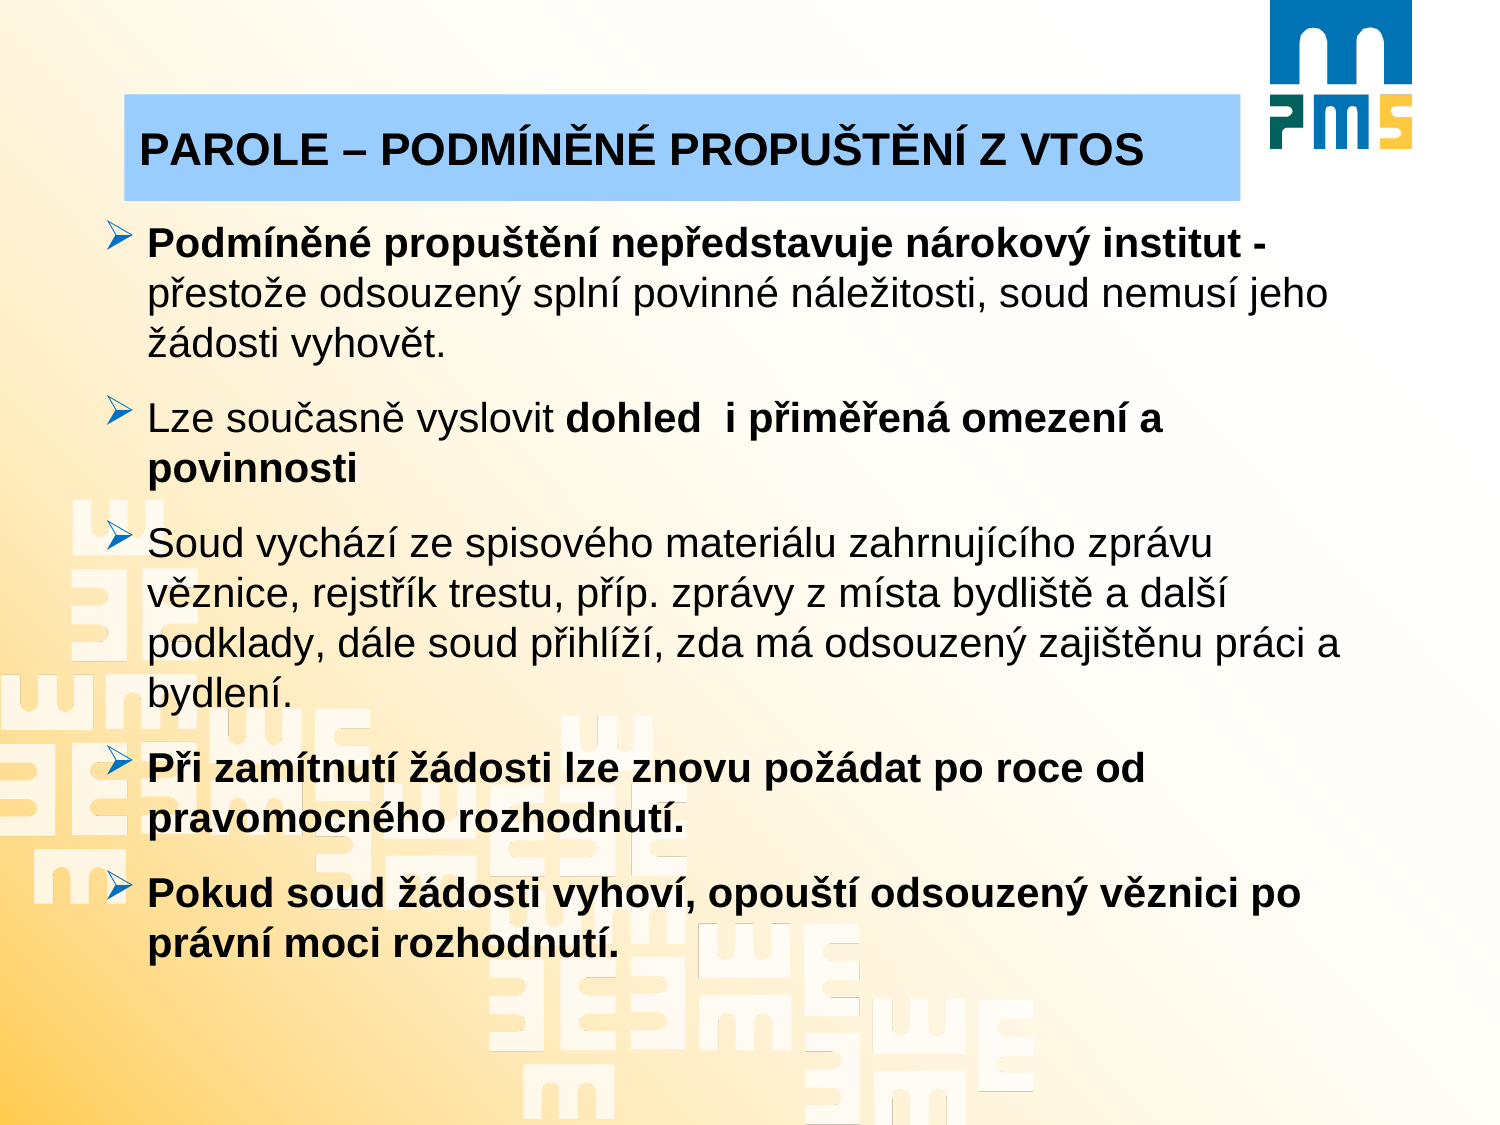

# PAROLE – PODMÍNĚNÉ PROPUŠTĚNÍ Z VTOS
Podmíněné propuštění nepředstavuje nárokový institut - přestože odsouzený splní povinné náležitosti, soud nemusí jeho žádosti vyhovět.
Lze současně vyslovit dohled i přiměřená omezení a povinnosti
Soud vychází ze spisového materiálu zahrnujícího zprávu věznice, rejstřík trestu, příp. zprávy z místa bydliště a další podklady, dále soud přihlíží, zda má odsouzený zajištěnu práci a bydlení.
Při zamítnutí žádosti lze znovu požádat po roce od pravomocného rozhodnutí.
Pokud soud žádosti vyhoví, opouští odsouzený věznici po právní moci rozhodnutí.